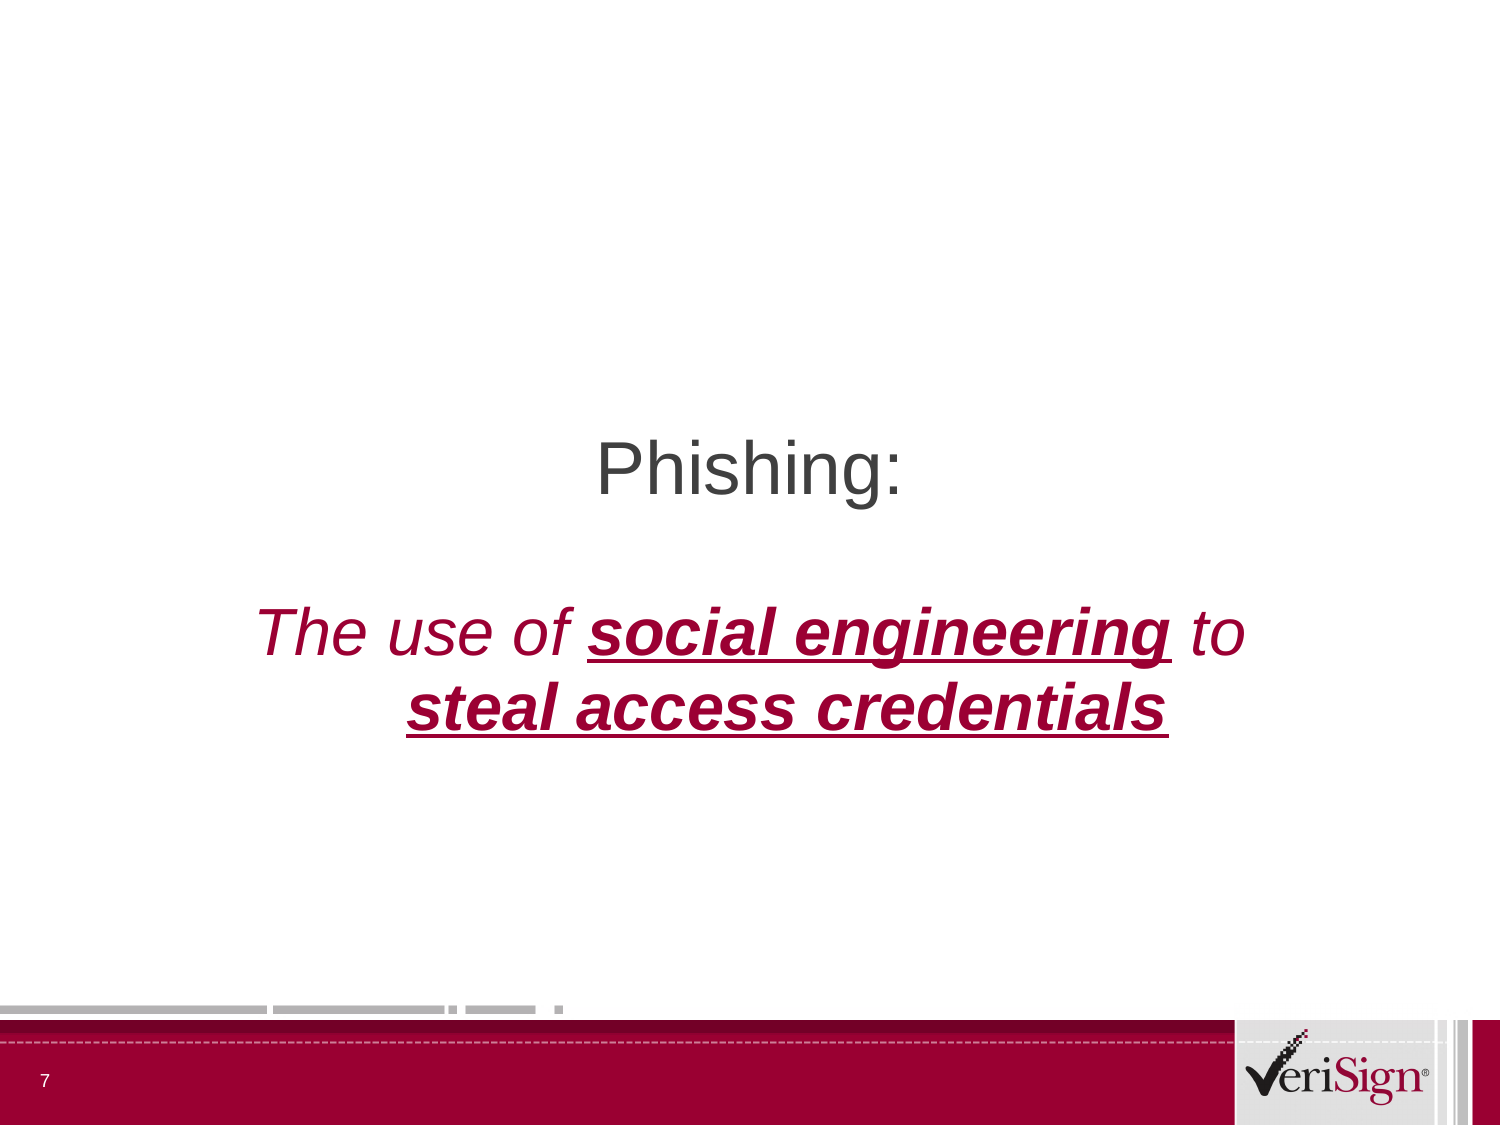

# Phishing:
The use of social engineering to
 steal access credentials
7